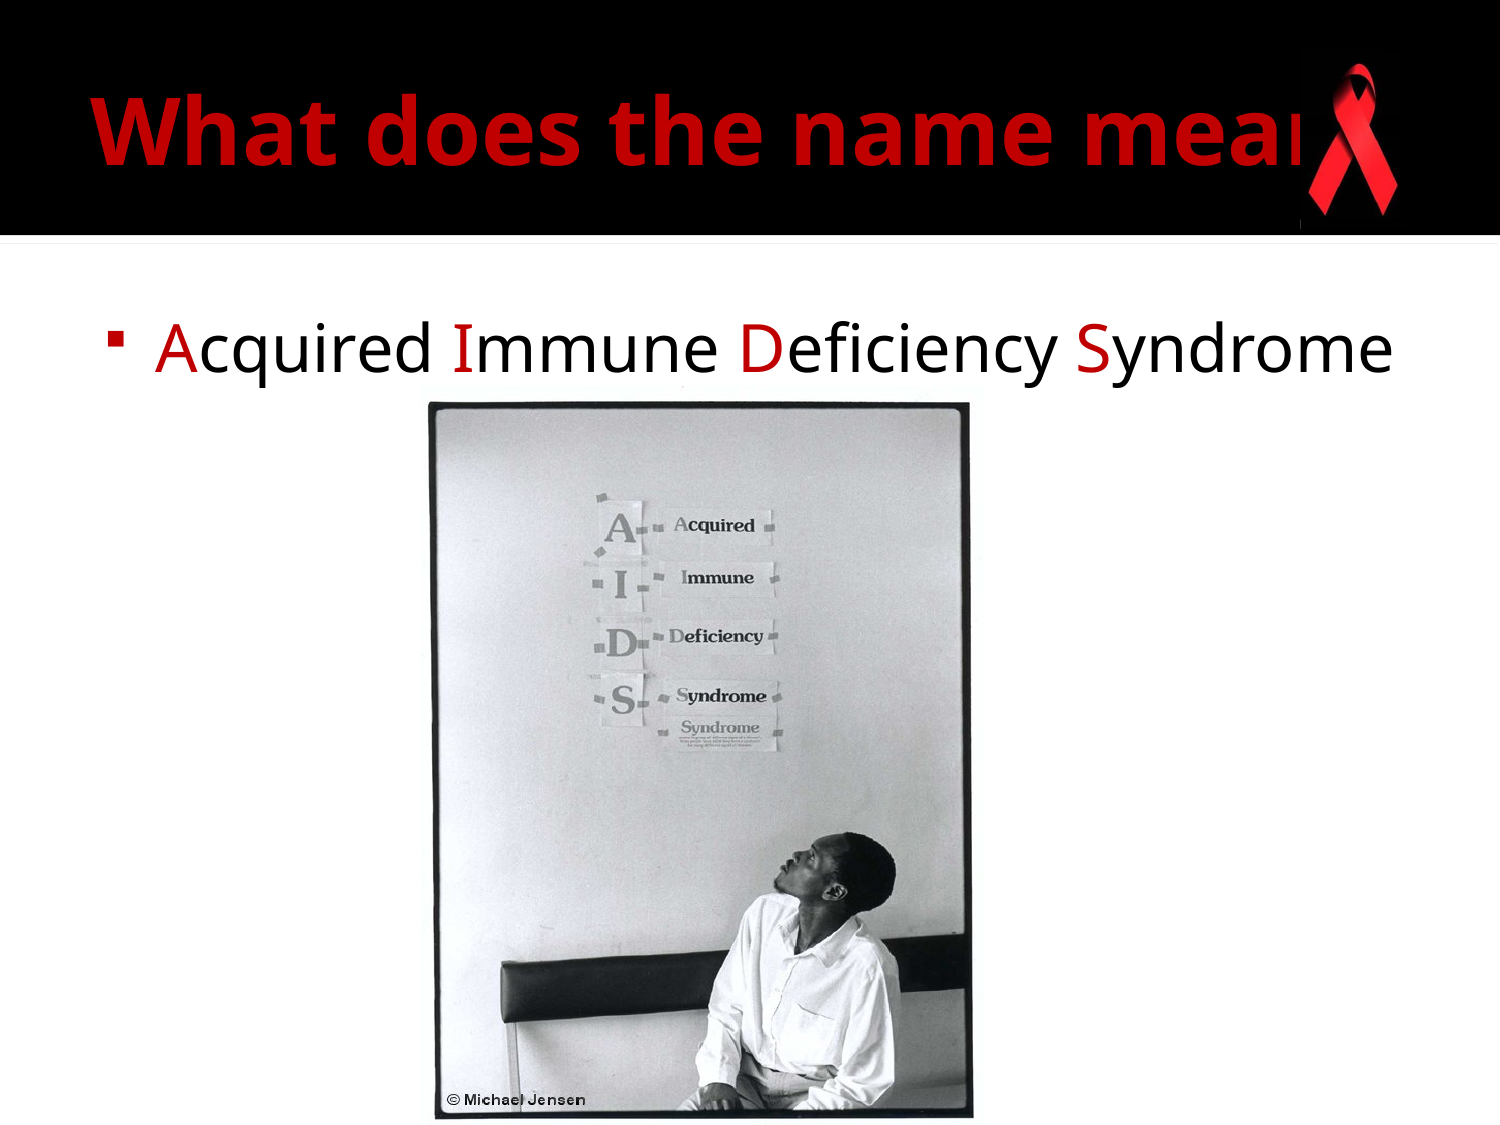

# What does the name mean?
Acquired Immune Deficiency Syndrome